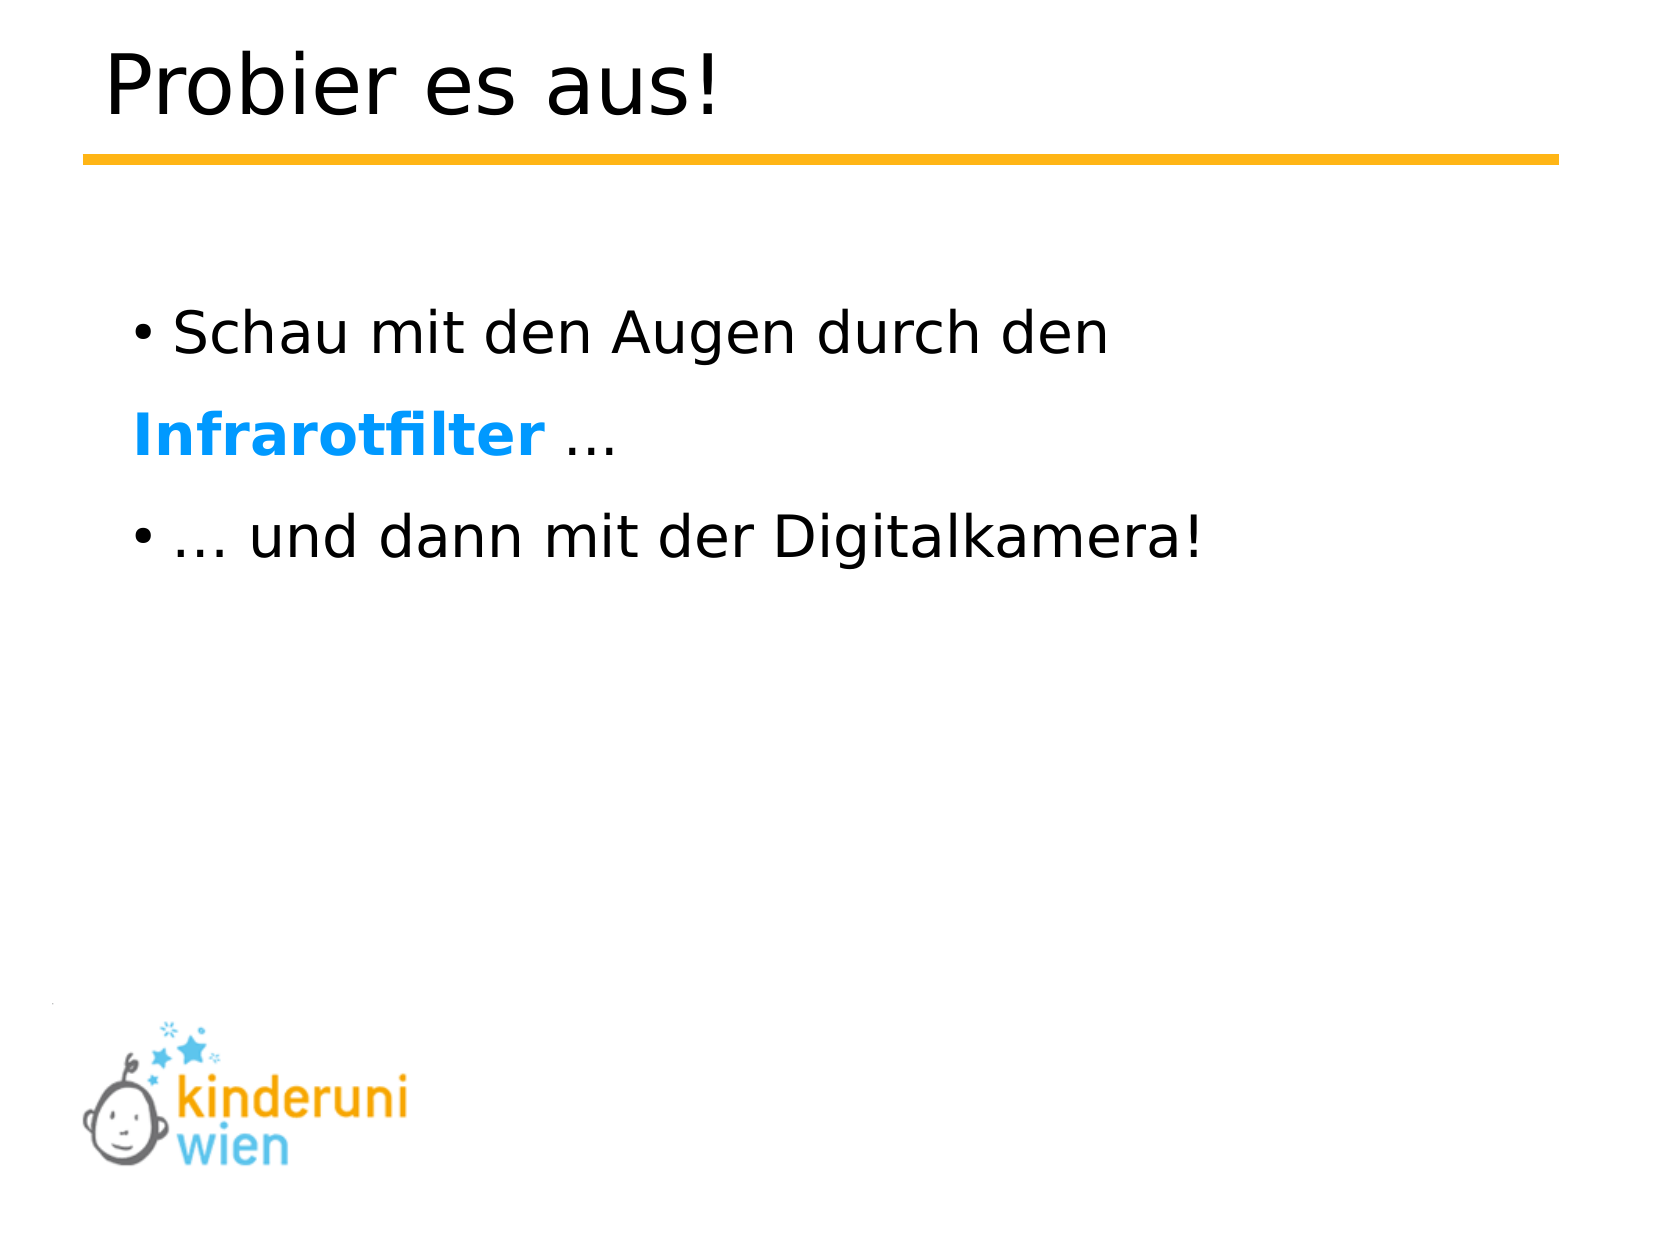

# Probier es aus!
 Schau mit den Augen durch den Infrarotfilter ...
 … und dann mit der Digitalkamera!